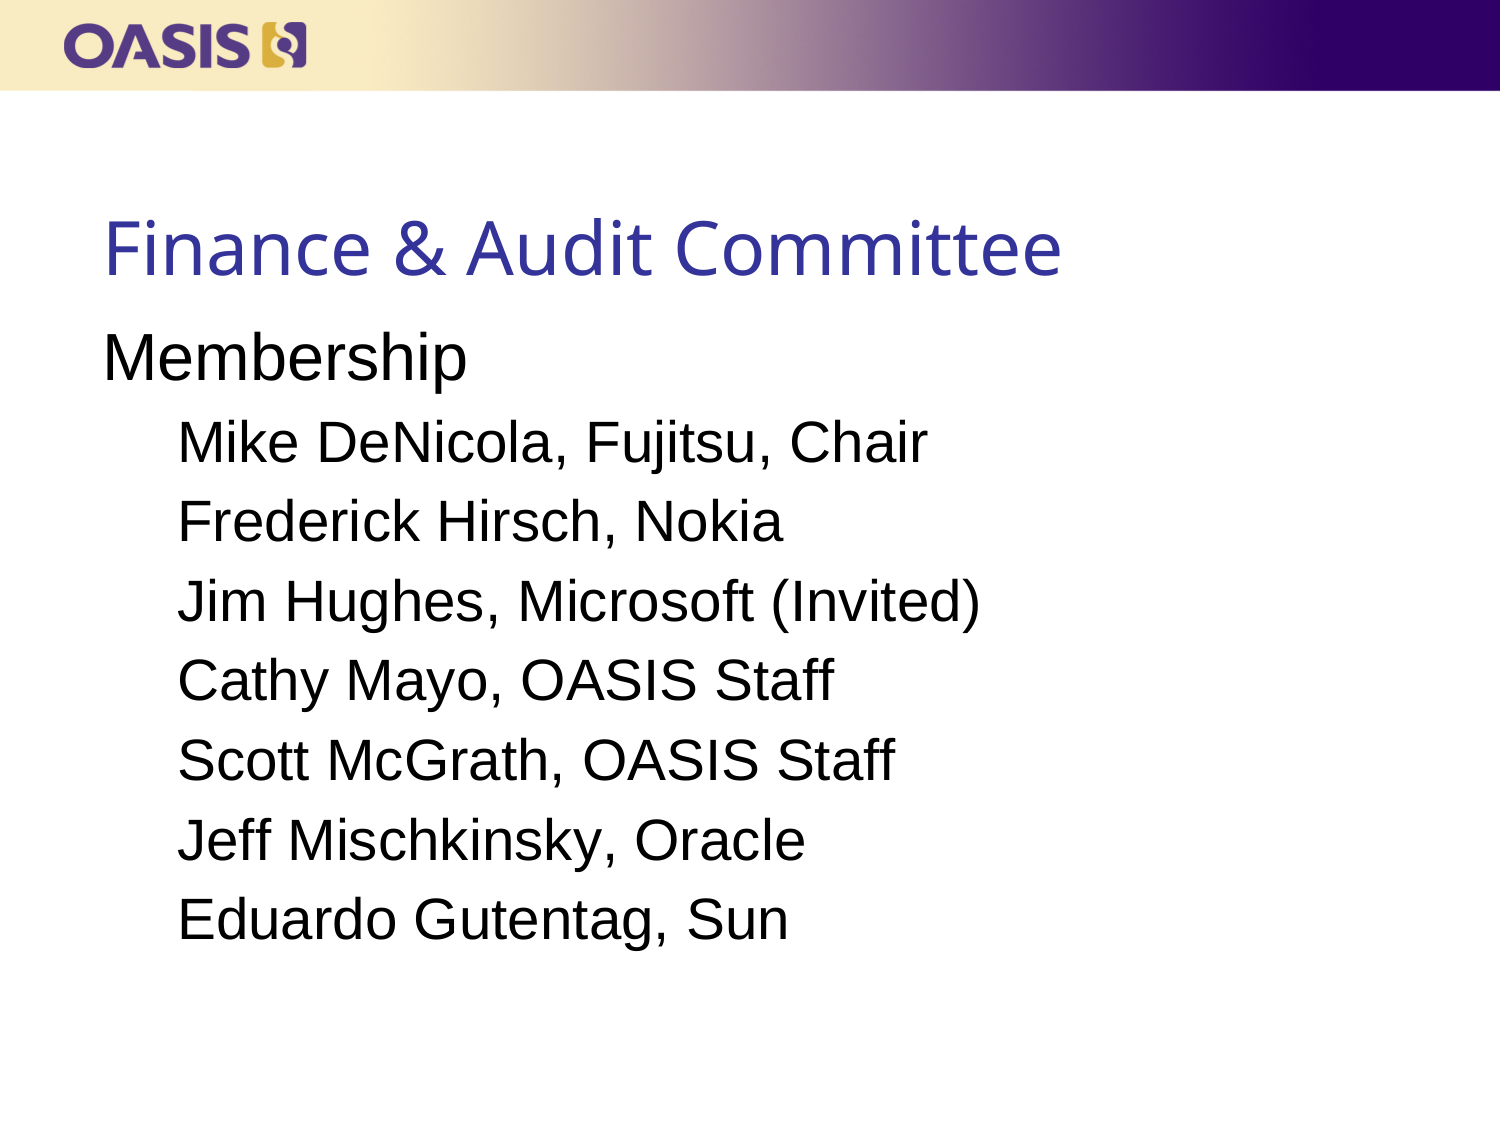

# Finance & Audit Committee
Membership
Mike DeNicola, Fujitsu, Chair
Frederick Hirsch, Nokia
Jim Hughes, Microsoft (Invited)
Cathy Mayo, OASIS Staff
Scott McGrath, OASIS Staff
Jeff Mischkinsky, Oracle
Eduardo Gutentag, Sun